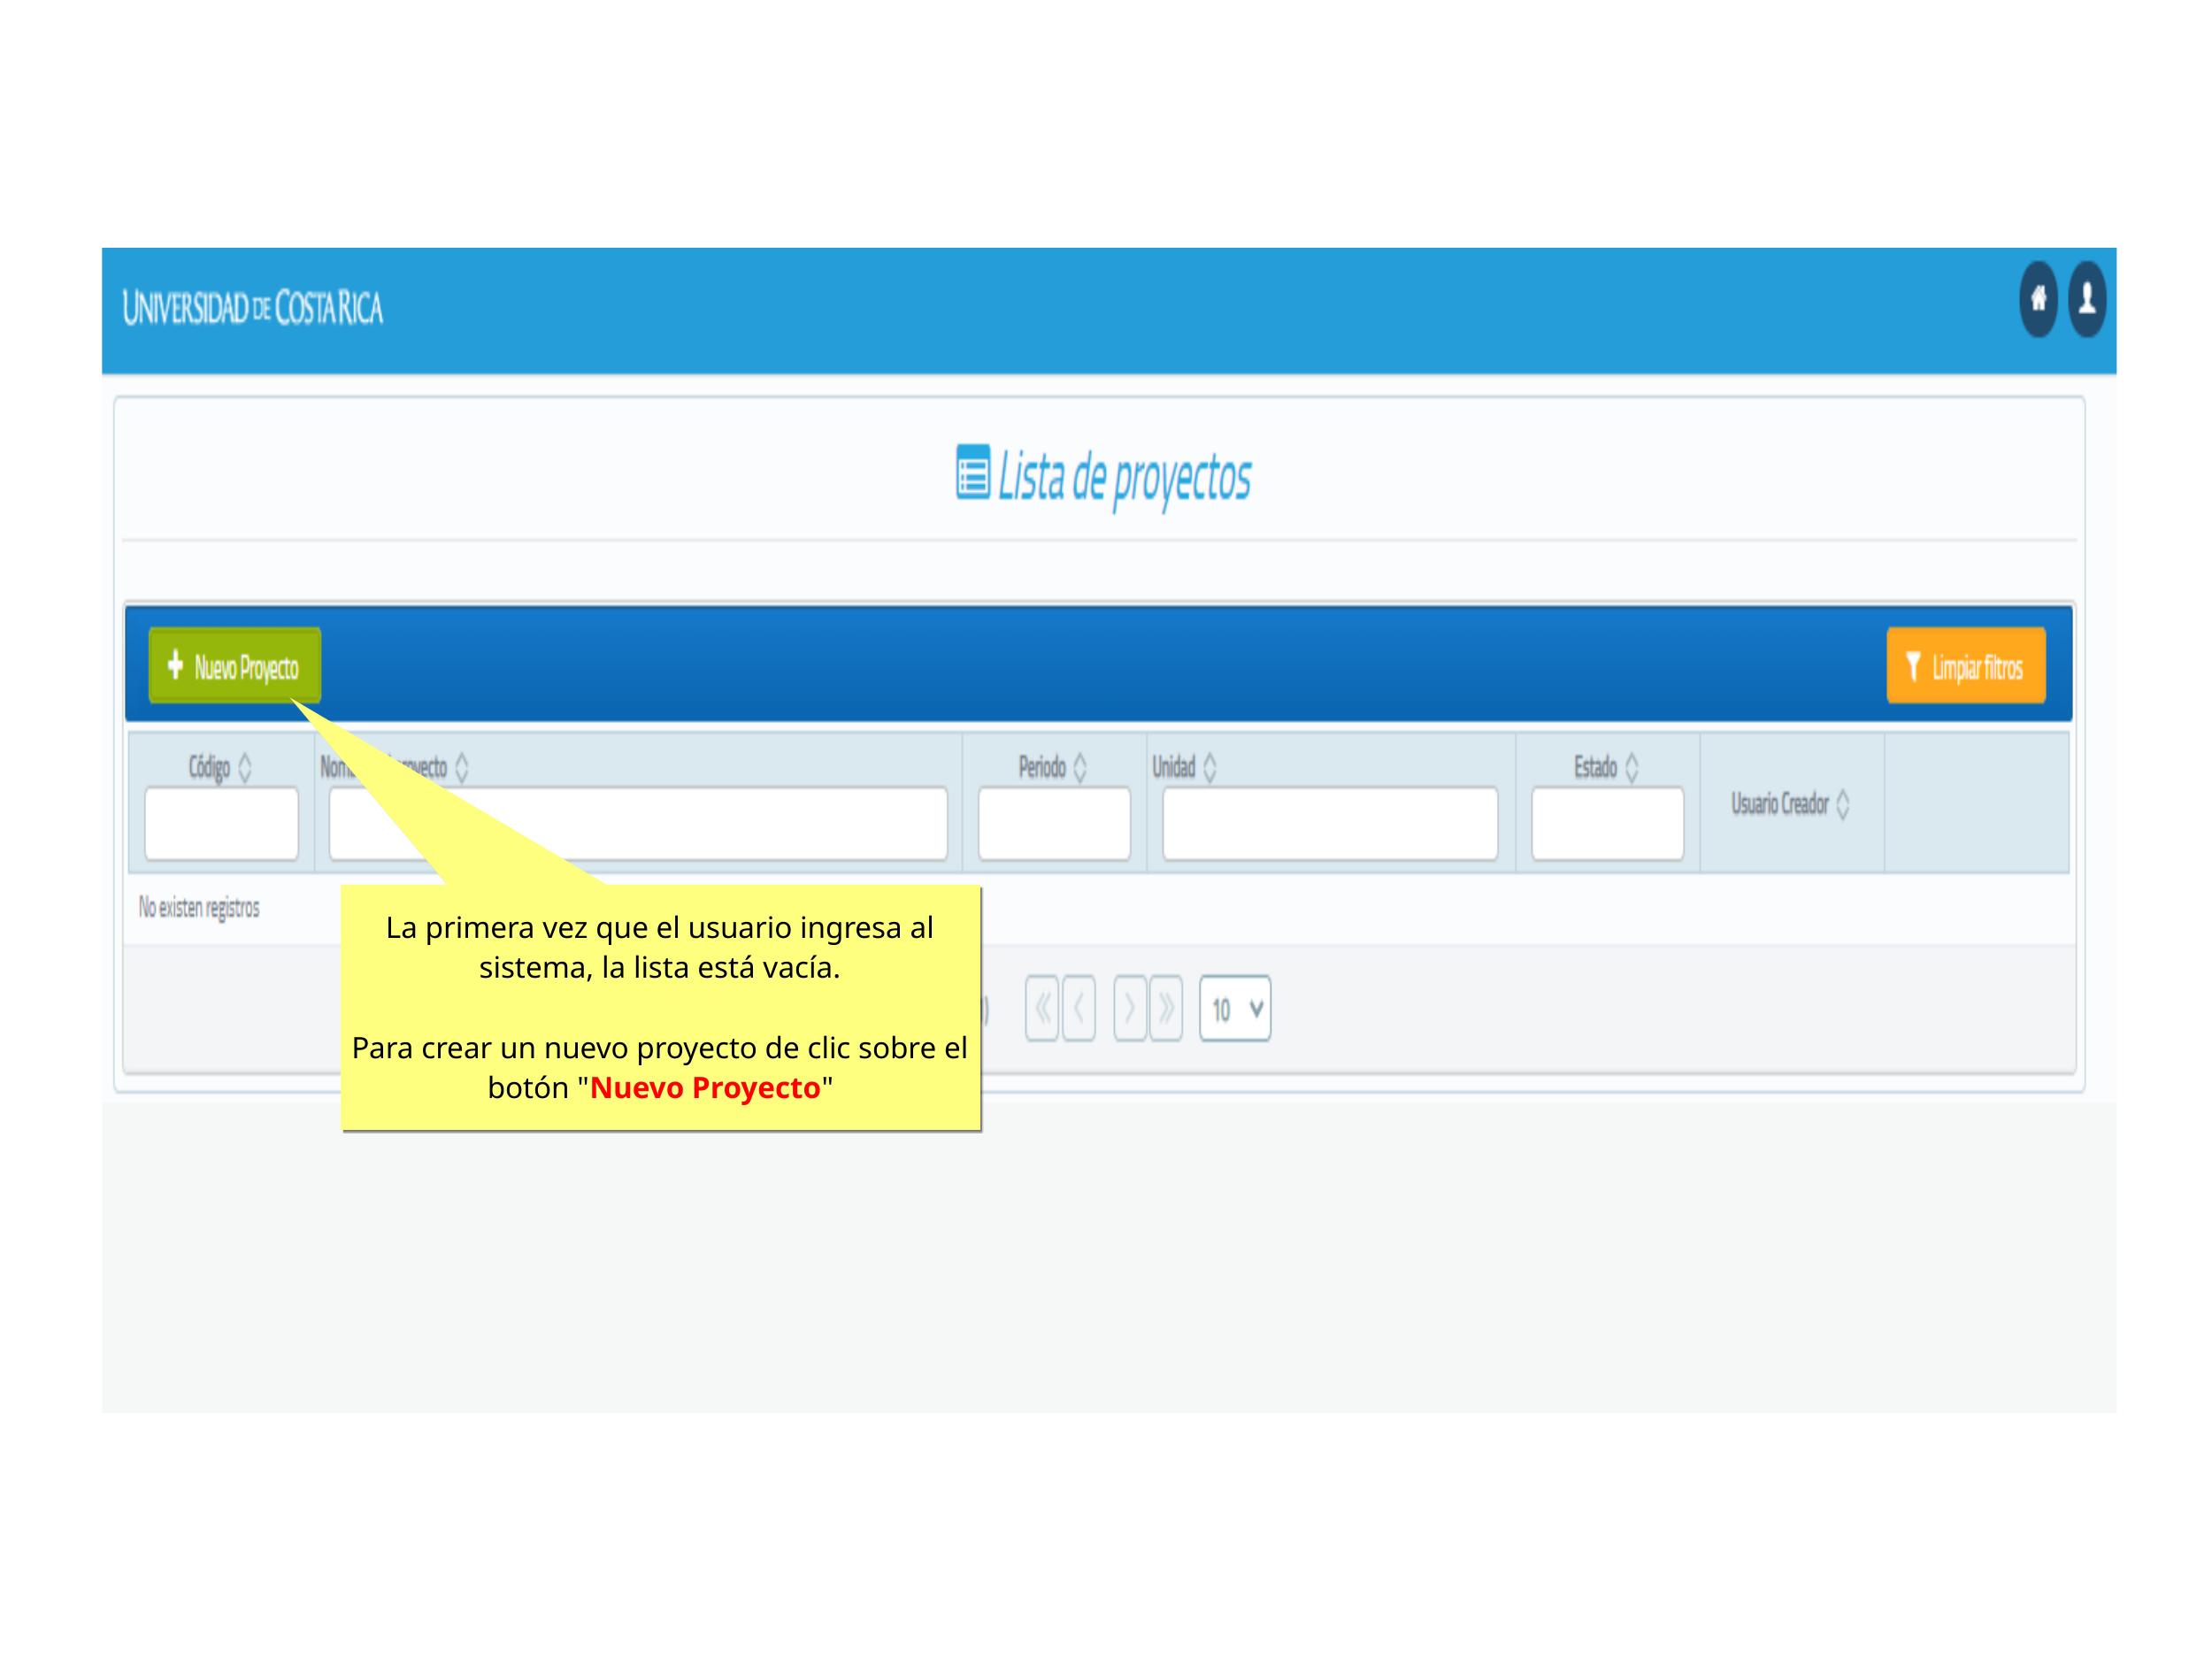

La primera vez que el usuario ingresa al sistema, la lista está vacía.
Para crear un nuevo proyecto de clic sobre el botón "Nuevo Proyecto"